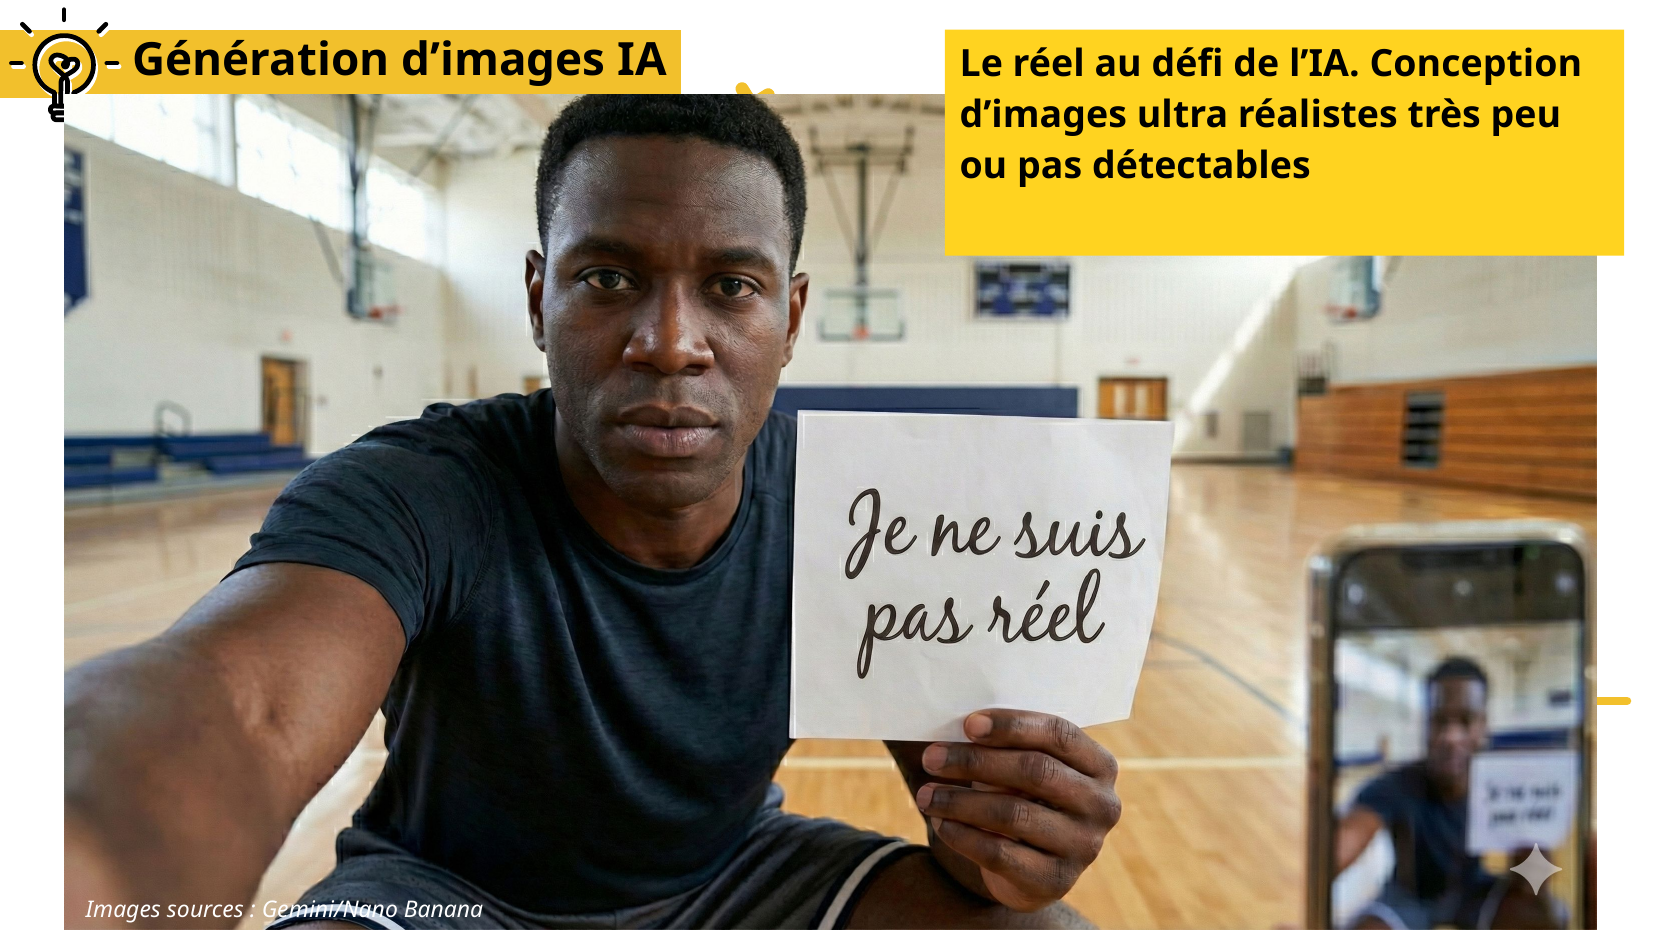

Génération d’images IA
Le réel au défi de l’IA. Conception d’images ultra réalistes très peu ou pas détectables
#
Images sources : Gemini/Nano Banana